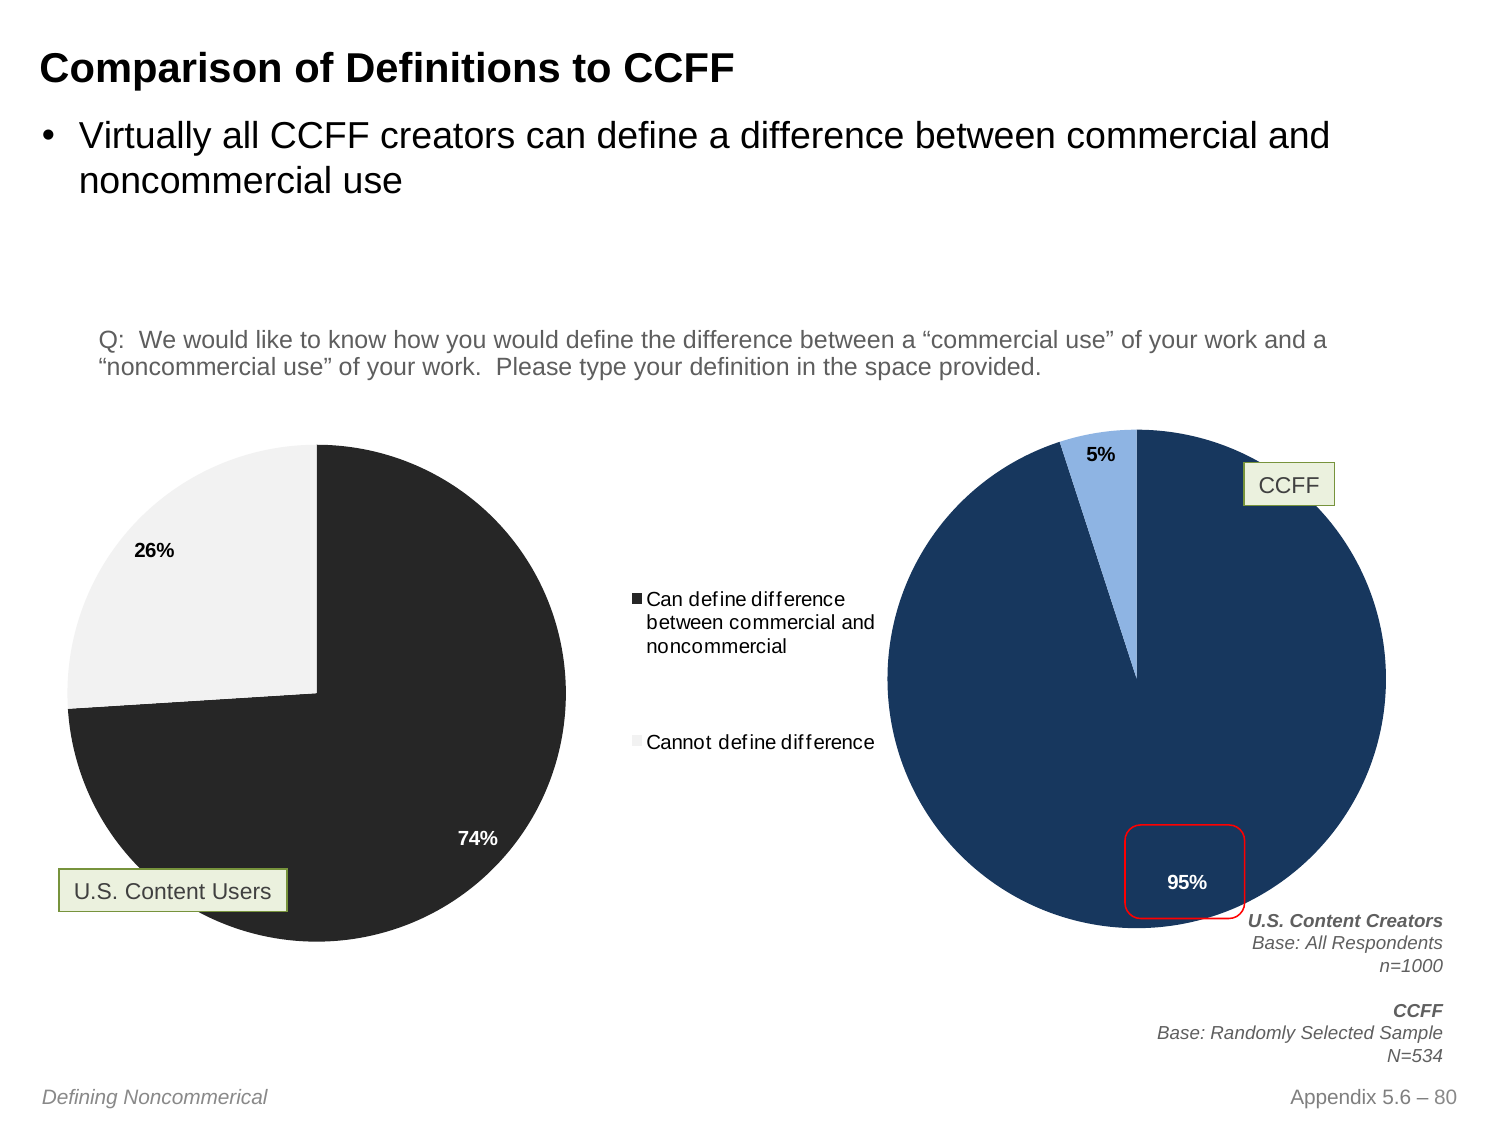

Comparison of Definitions to CCFF
Virtually all CCFF creators can define a difference between commercial and noncommercial use
Q: We would like to know how you would define the difference between a “commercial use” of your work and a “noncommercial use” of your work. Please type your definition in the space provided.
CCFF
U.S. Content Users
U.S. Content Creators
Base: All Respondents
n=1000
CCFF
Base: Randomly Selected Sample
N=534
Defining Noncommerical
Appendix 5.6 –